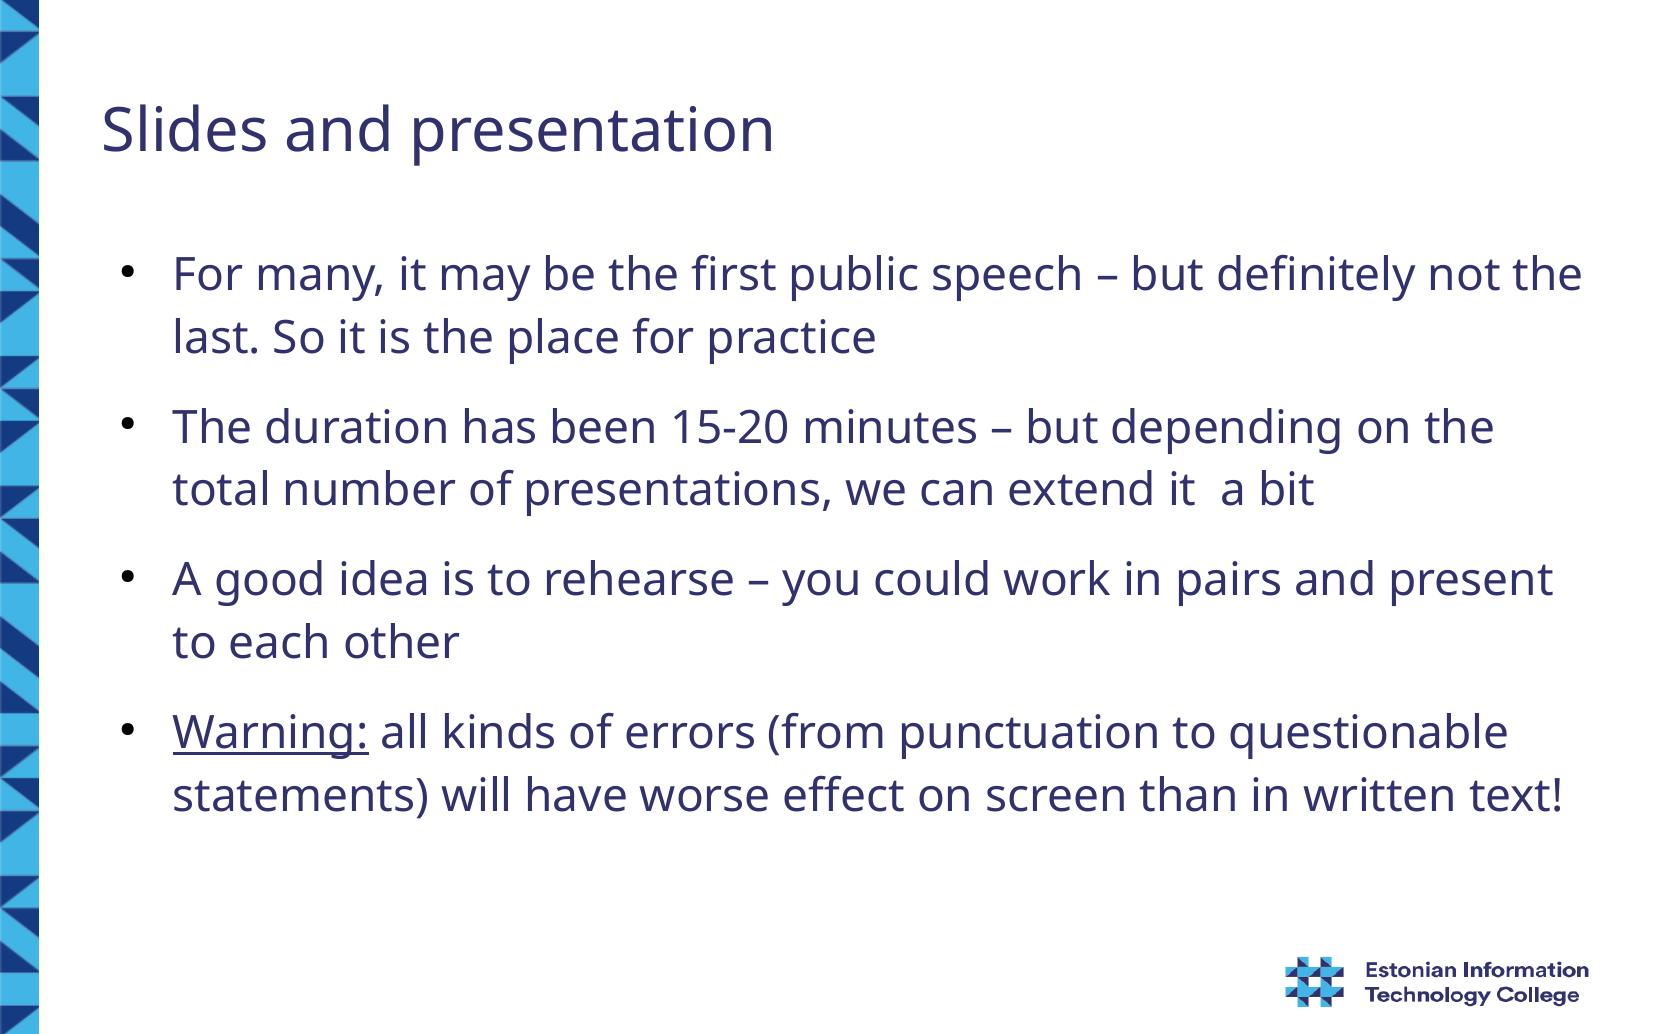

# Slides and presentation
For many, it may be the first public speech – but definitely not the last. So it is the place for practice
The duration has been 15-20 minutes – but depending on the total number of presentations, we can extend it a bit
A good idea is to rehearse – you could work in pairs and present to each other
Warning: all kinds of errors (from punctuation to questionable statements) will have worse effect on screen than in written text!